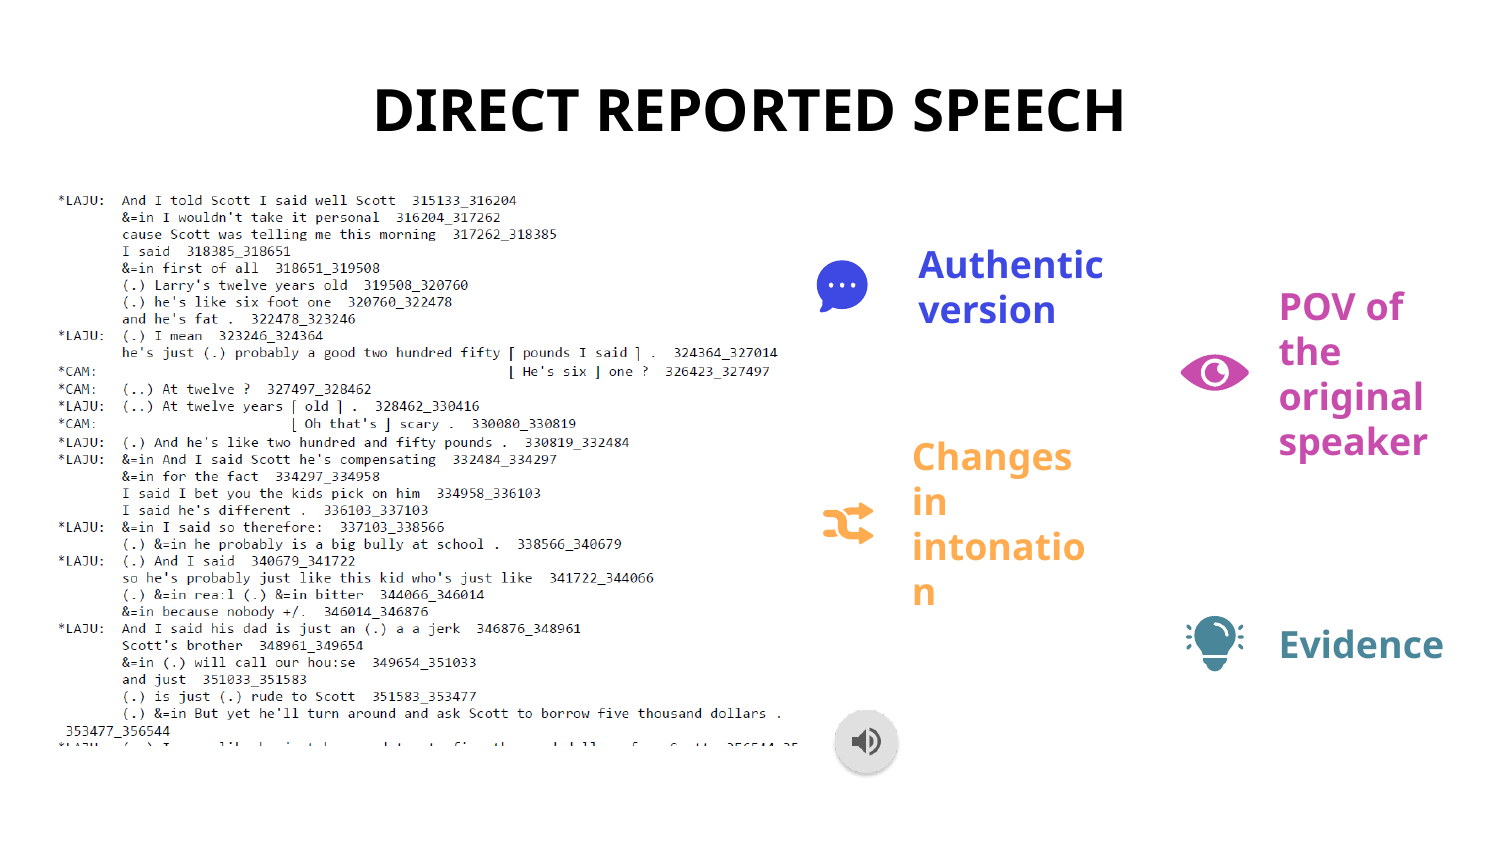

# DIRECT REPORTED SPEECH
Authentic version
POV of the original speaker
Changes in intonation
Evidence